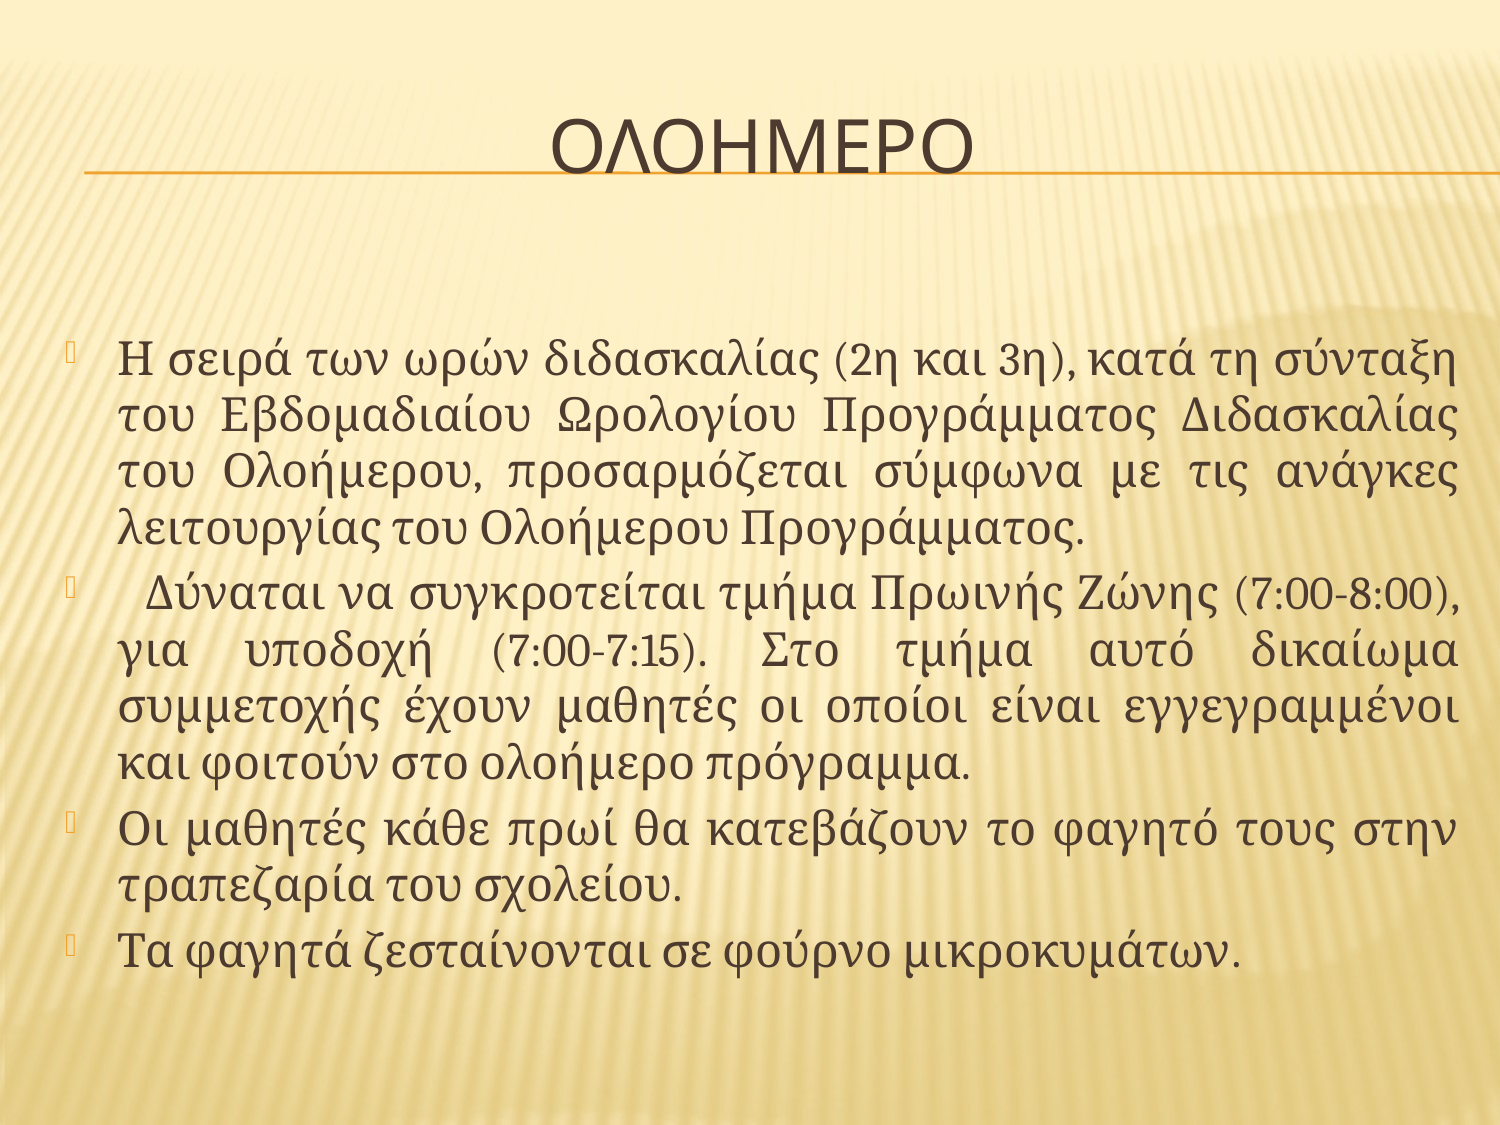

# ολοημερο
Η σειρά των ωρών διδασκαλίας (2η και 3η), κατά τη σύνταξη του Εβδομαδιαίου Ωρολογίου Προγράμματος Διδασκαλίας του Ολοήμερου, προσαρμόζεται σύμφωνα με τις ανάγκες λειτουργίας του Ολοήμερου Προγράμματος.
 Δύναται να συγκροτείται τμήμα Πρωινής Ζώνης (7:00-8:00), για υποδοχή (7:00-7:15). Στο τμήμα αυτό δικαίωμα συμμετοχής έχουν μαθητές οι οποίοι είναι εγγεγραμμένοι και φοιτούν στο ολοήμερο πρόγραμμα.
Οι μαθητές κάθε πρωί θα κατεβάζουν το φαγητό τους στην τραπεζαρία του σχολείου.
Τα φαγητά ζεσταίνονται σε φούρνο μικροκυμάτων.